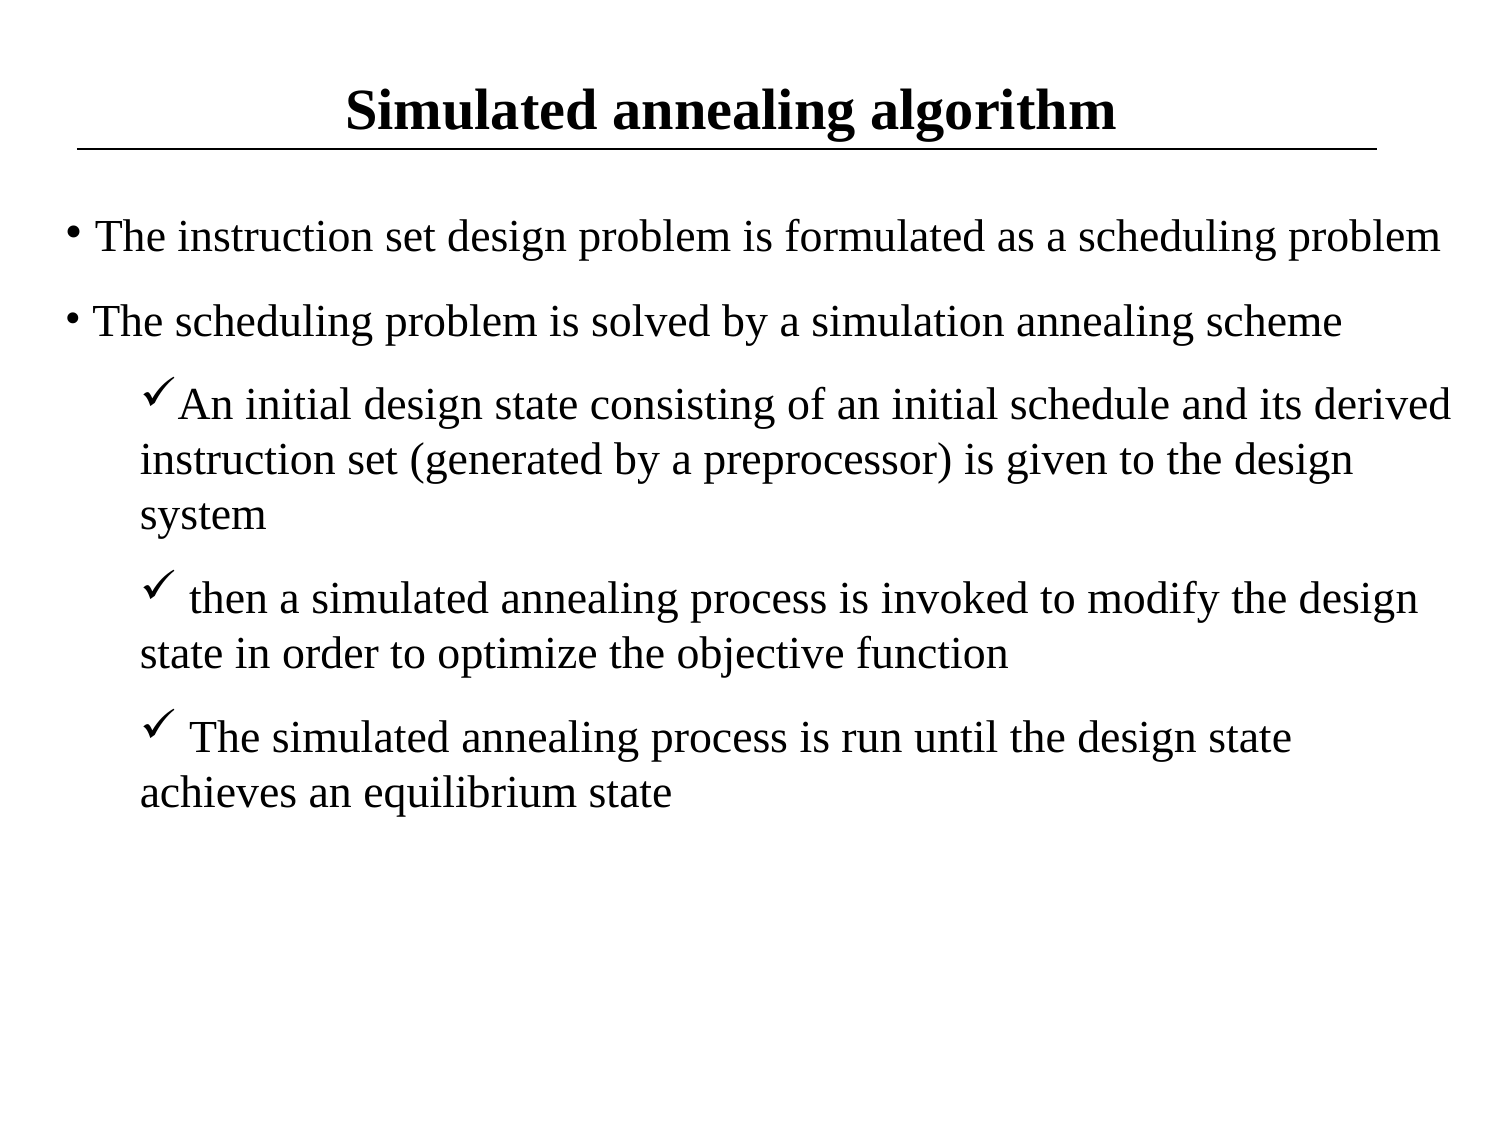

# Simulated annealing algorithm
 The instruction set design problem is formulated as a scheduling problem
 The scheduling problem is solved by a simulation annealing scheme
An initial design state consisting of an initial schedule and its derived instruction set (generated by a preprocessor) is given to the design system
 then a simulated annealing process is invoked to modify the design state in order to optimize the objective function
 The simulated annealing process is run until the design state achieves an equilibrium state